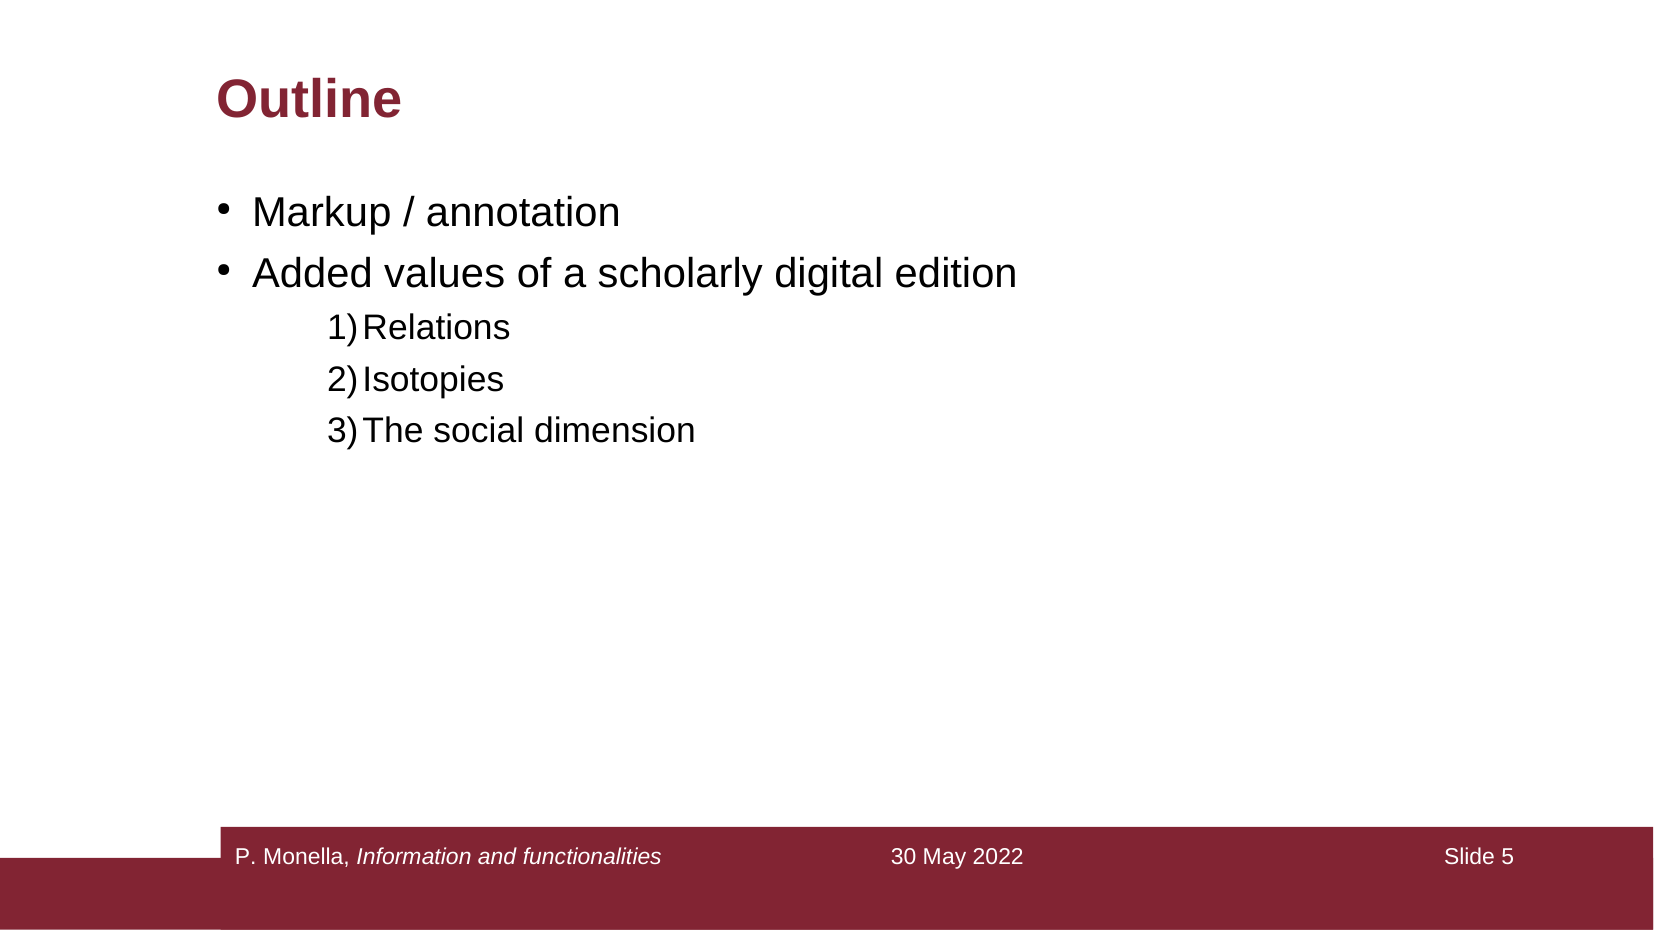

# Outline
Markup / annotation
Added values of a scholarly digital edition
Relations
Isotopies
The social dimension
Titolo Presentazione
5